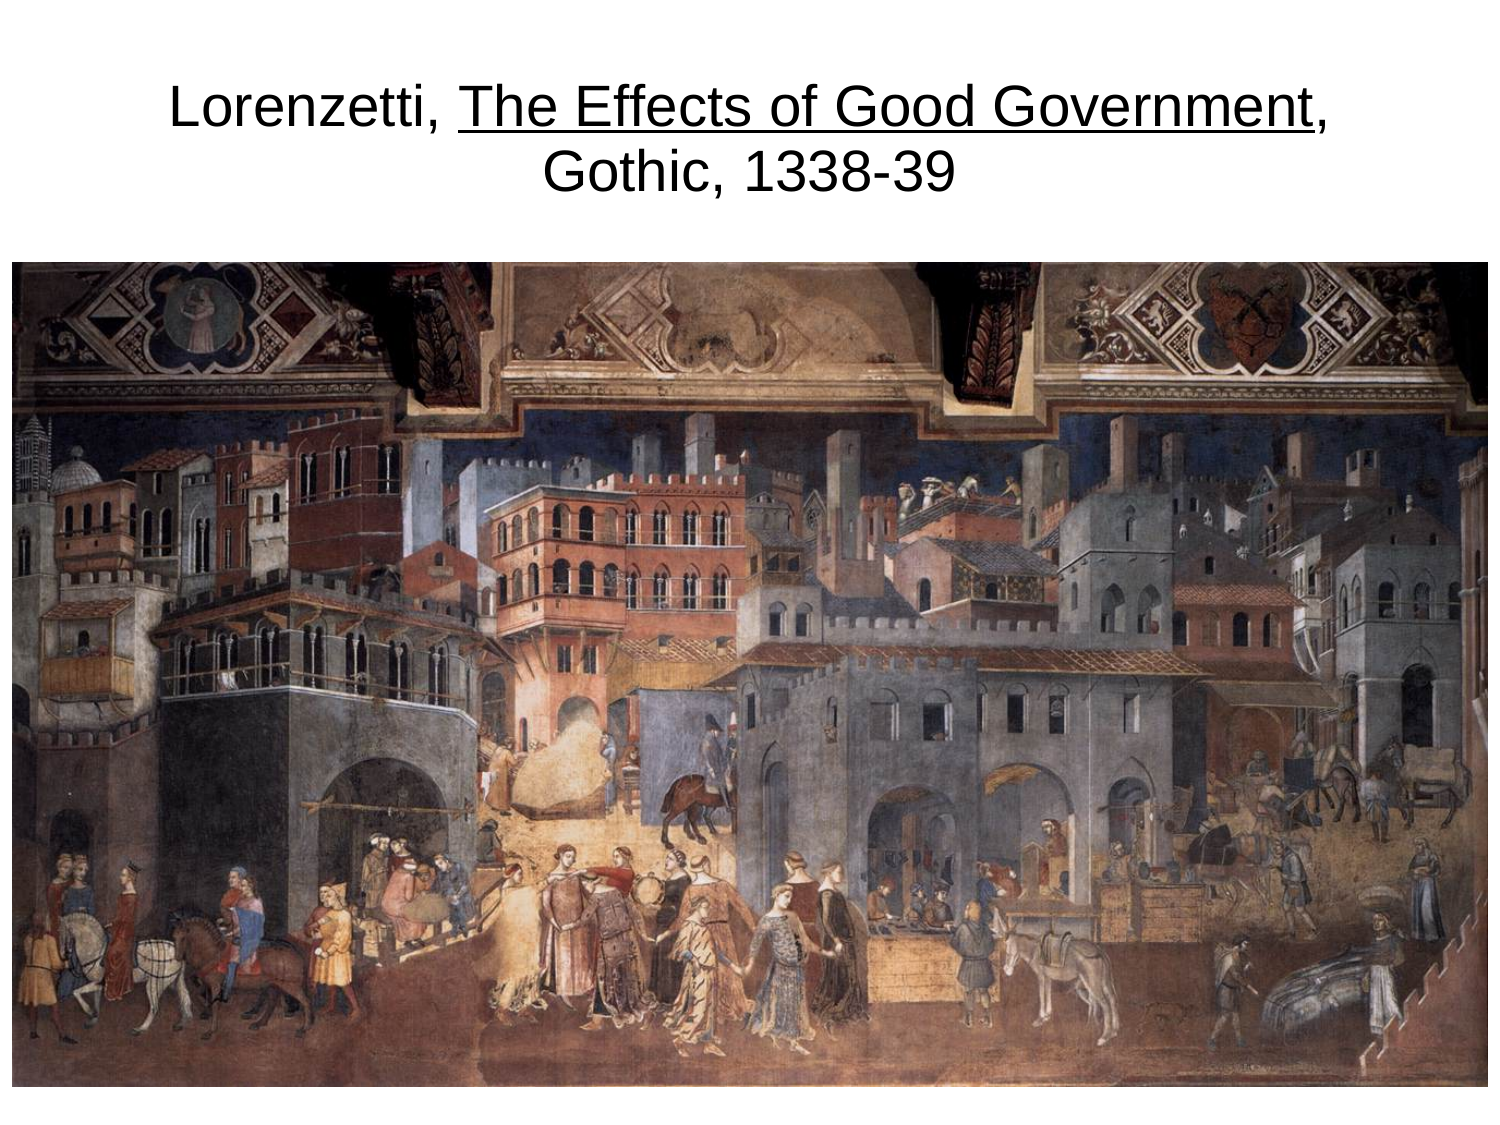

# Lorenzetti, The Effects of Good Government, Gothic, 1338-39